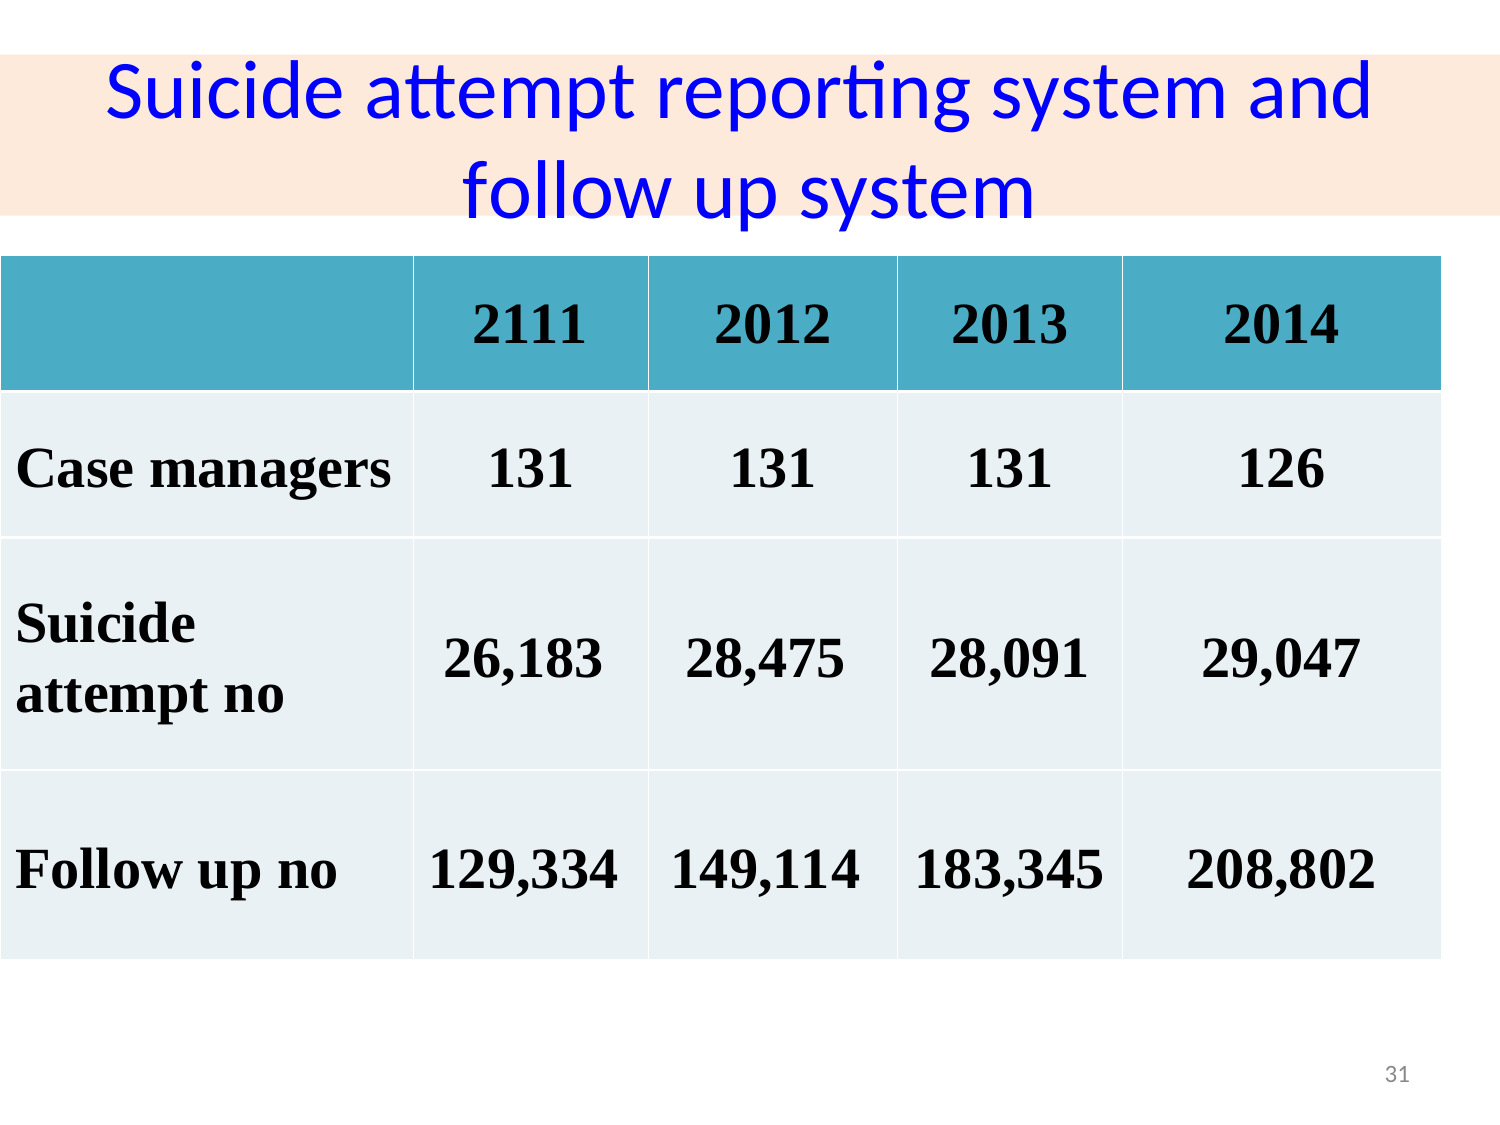

# Suicide attempt reporting system and follow up system
| | 2111 | 2012 | 2013 | 2014 |
| --- | --- | --- | --- | --- |
| Case managers | 131 | 131 | 131 | 126 |
| Suicide attempt no | 26,183 | 28,475 | 28,091 | 29,047 |
| Follow up no | 129,334 | 149,114 | 183,345 | 208,802 |